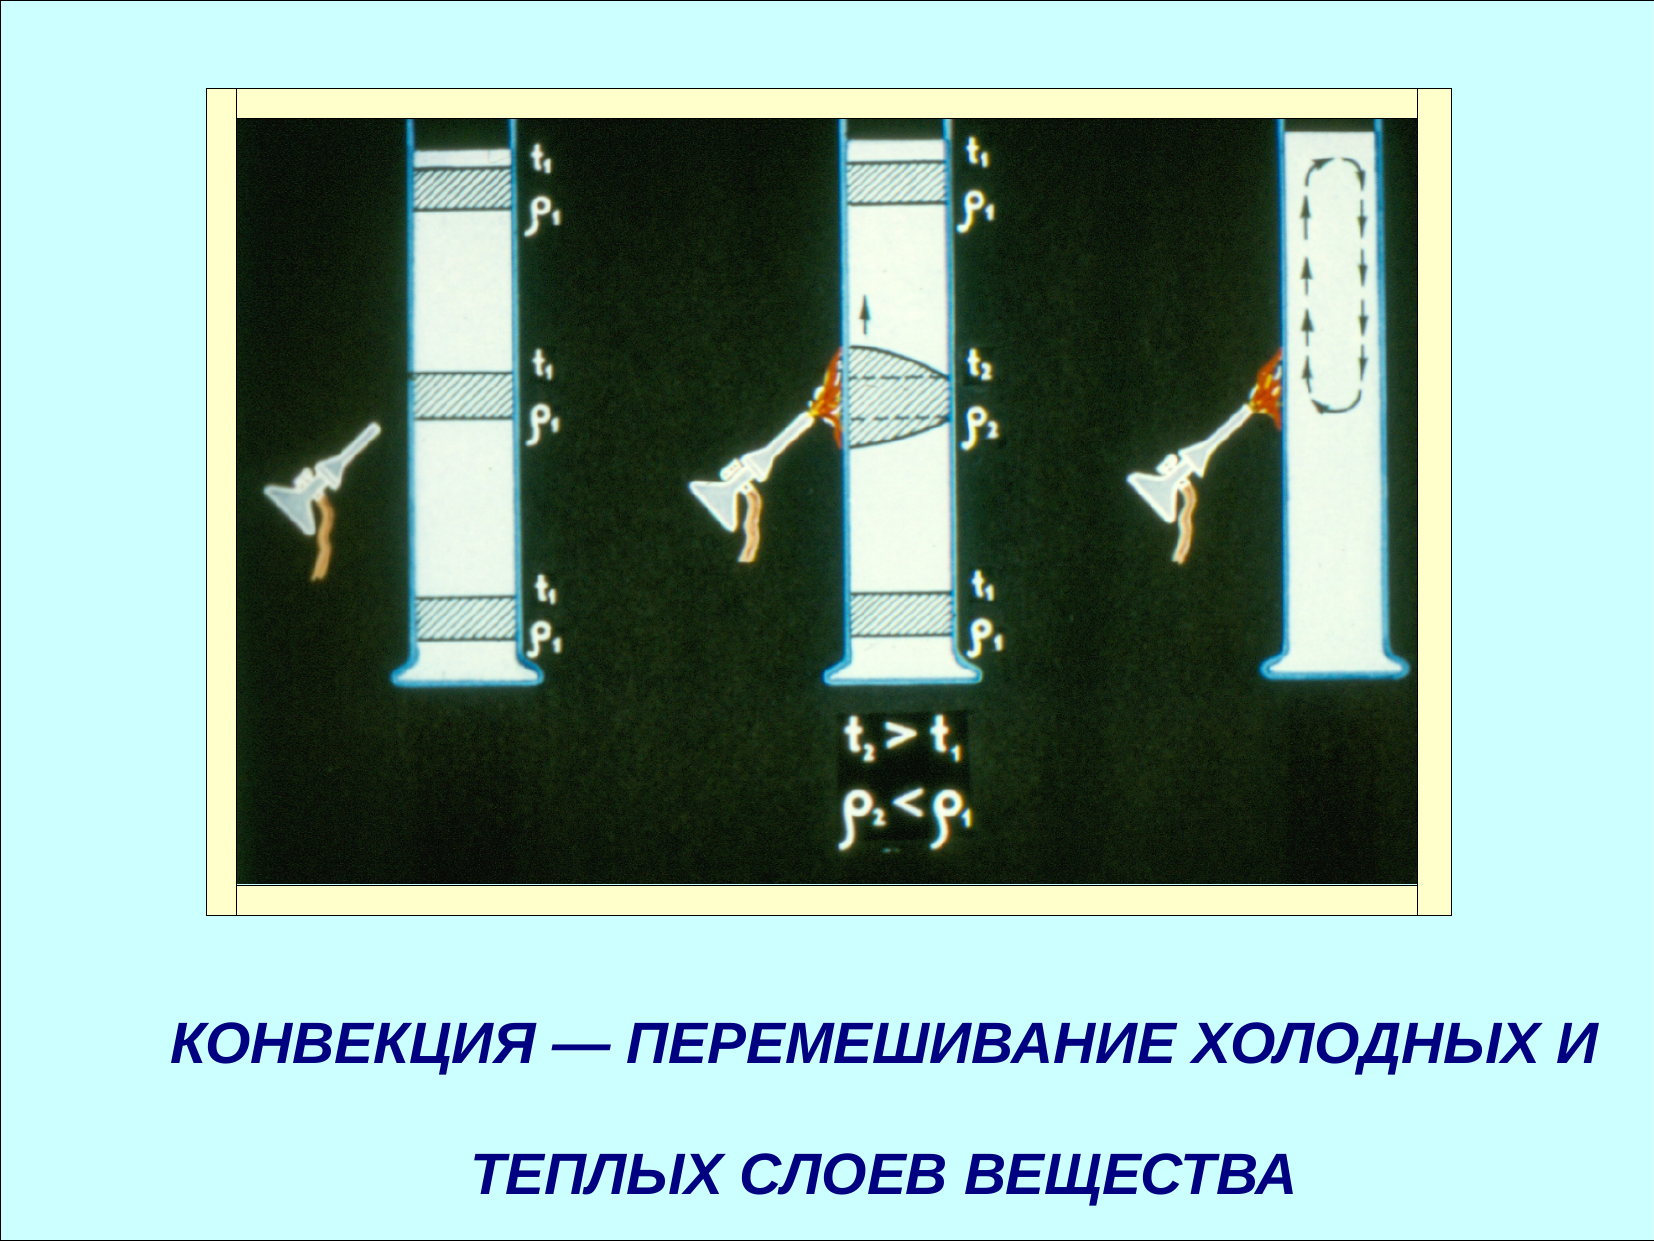

КОНВЕКЦИЯ — ПЕРЕМЕШИВАНИЕ ХОЛОДНЫХ И
ТЕПЛЫХ СЛОЕВ ВЕЩЕСТВА